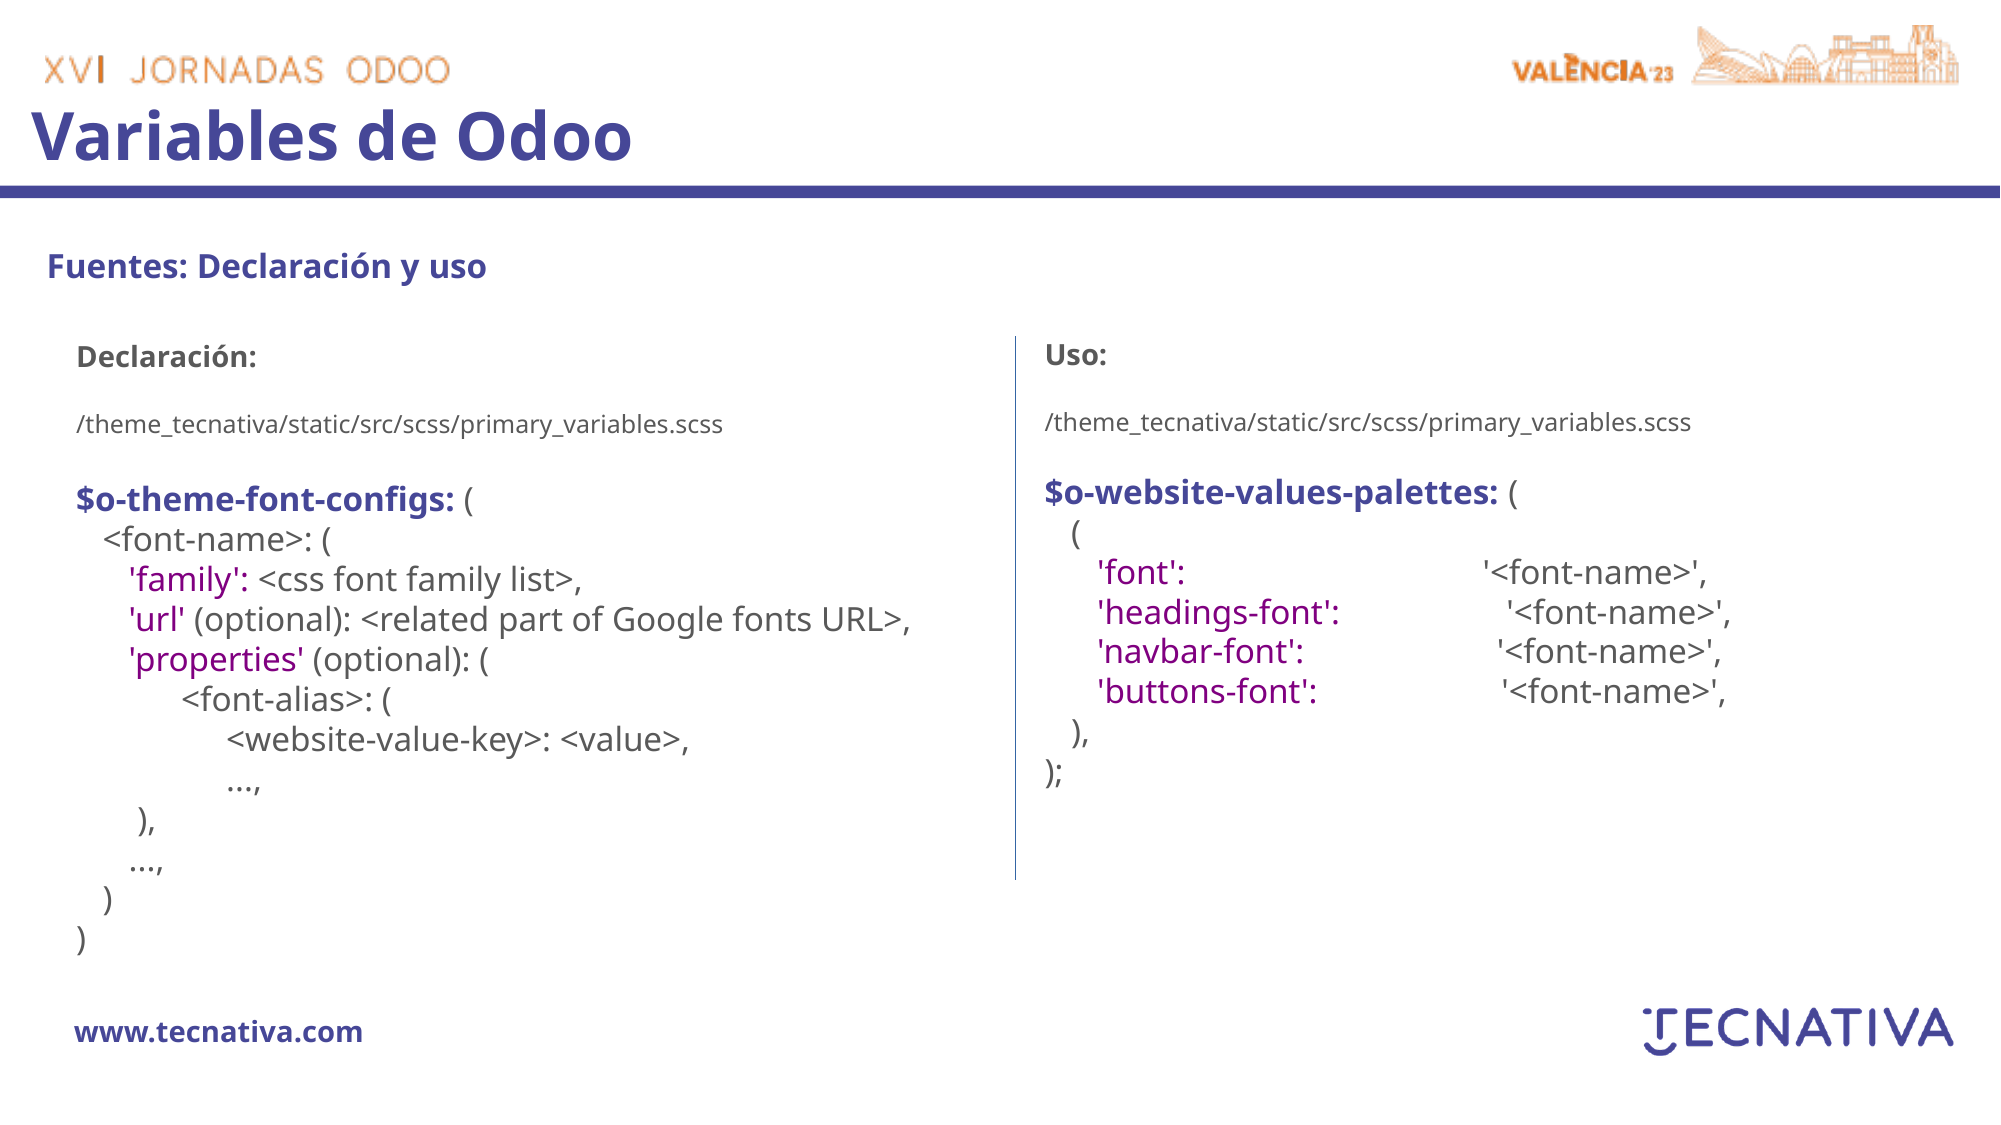

Variables de Odoo
Fuentes: Declaración y uso
Uso:
/theme_tecnativa/static/src/scss/primary_variables.scss
$o-website-values-palettes: (
 (
 'font': '<font-name>',
 'headings-font': '<font-name>',
 'navbar-font': '<font-name>',
 'buttons-font': '<font-name>',
 ),
);
Declaración:
/theme_tecnativa/static/src/scss/primary_variables.scss
$o-theme-font-configs: (
 <font-name>: (
 'family': <css font family list>,
 'url' (optional): <related part of Google fonts URL>,
 'properties' (optional): (
 <font-alias>: (
 	<website-value-key>: <value>,
 	...,
 ),
 ...,
 )
)
www.tecnativa.com